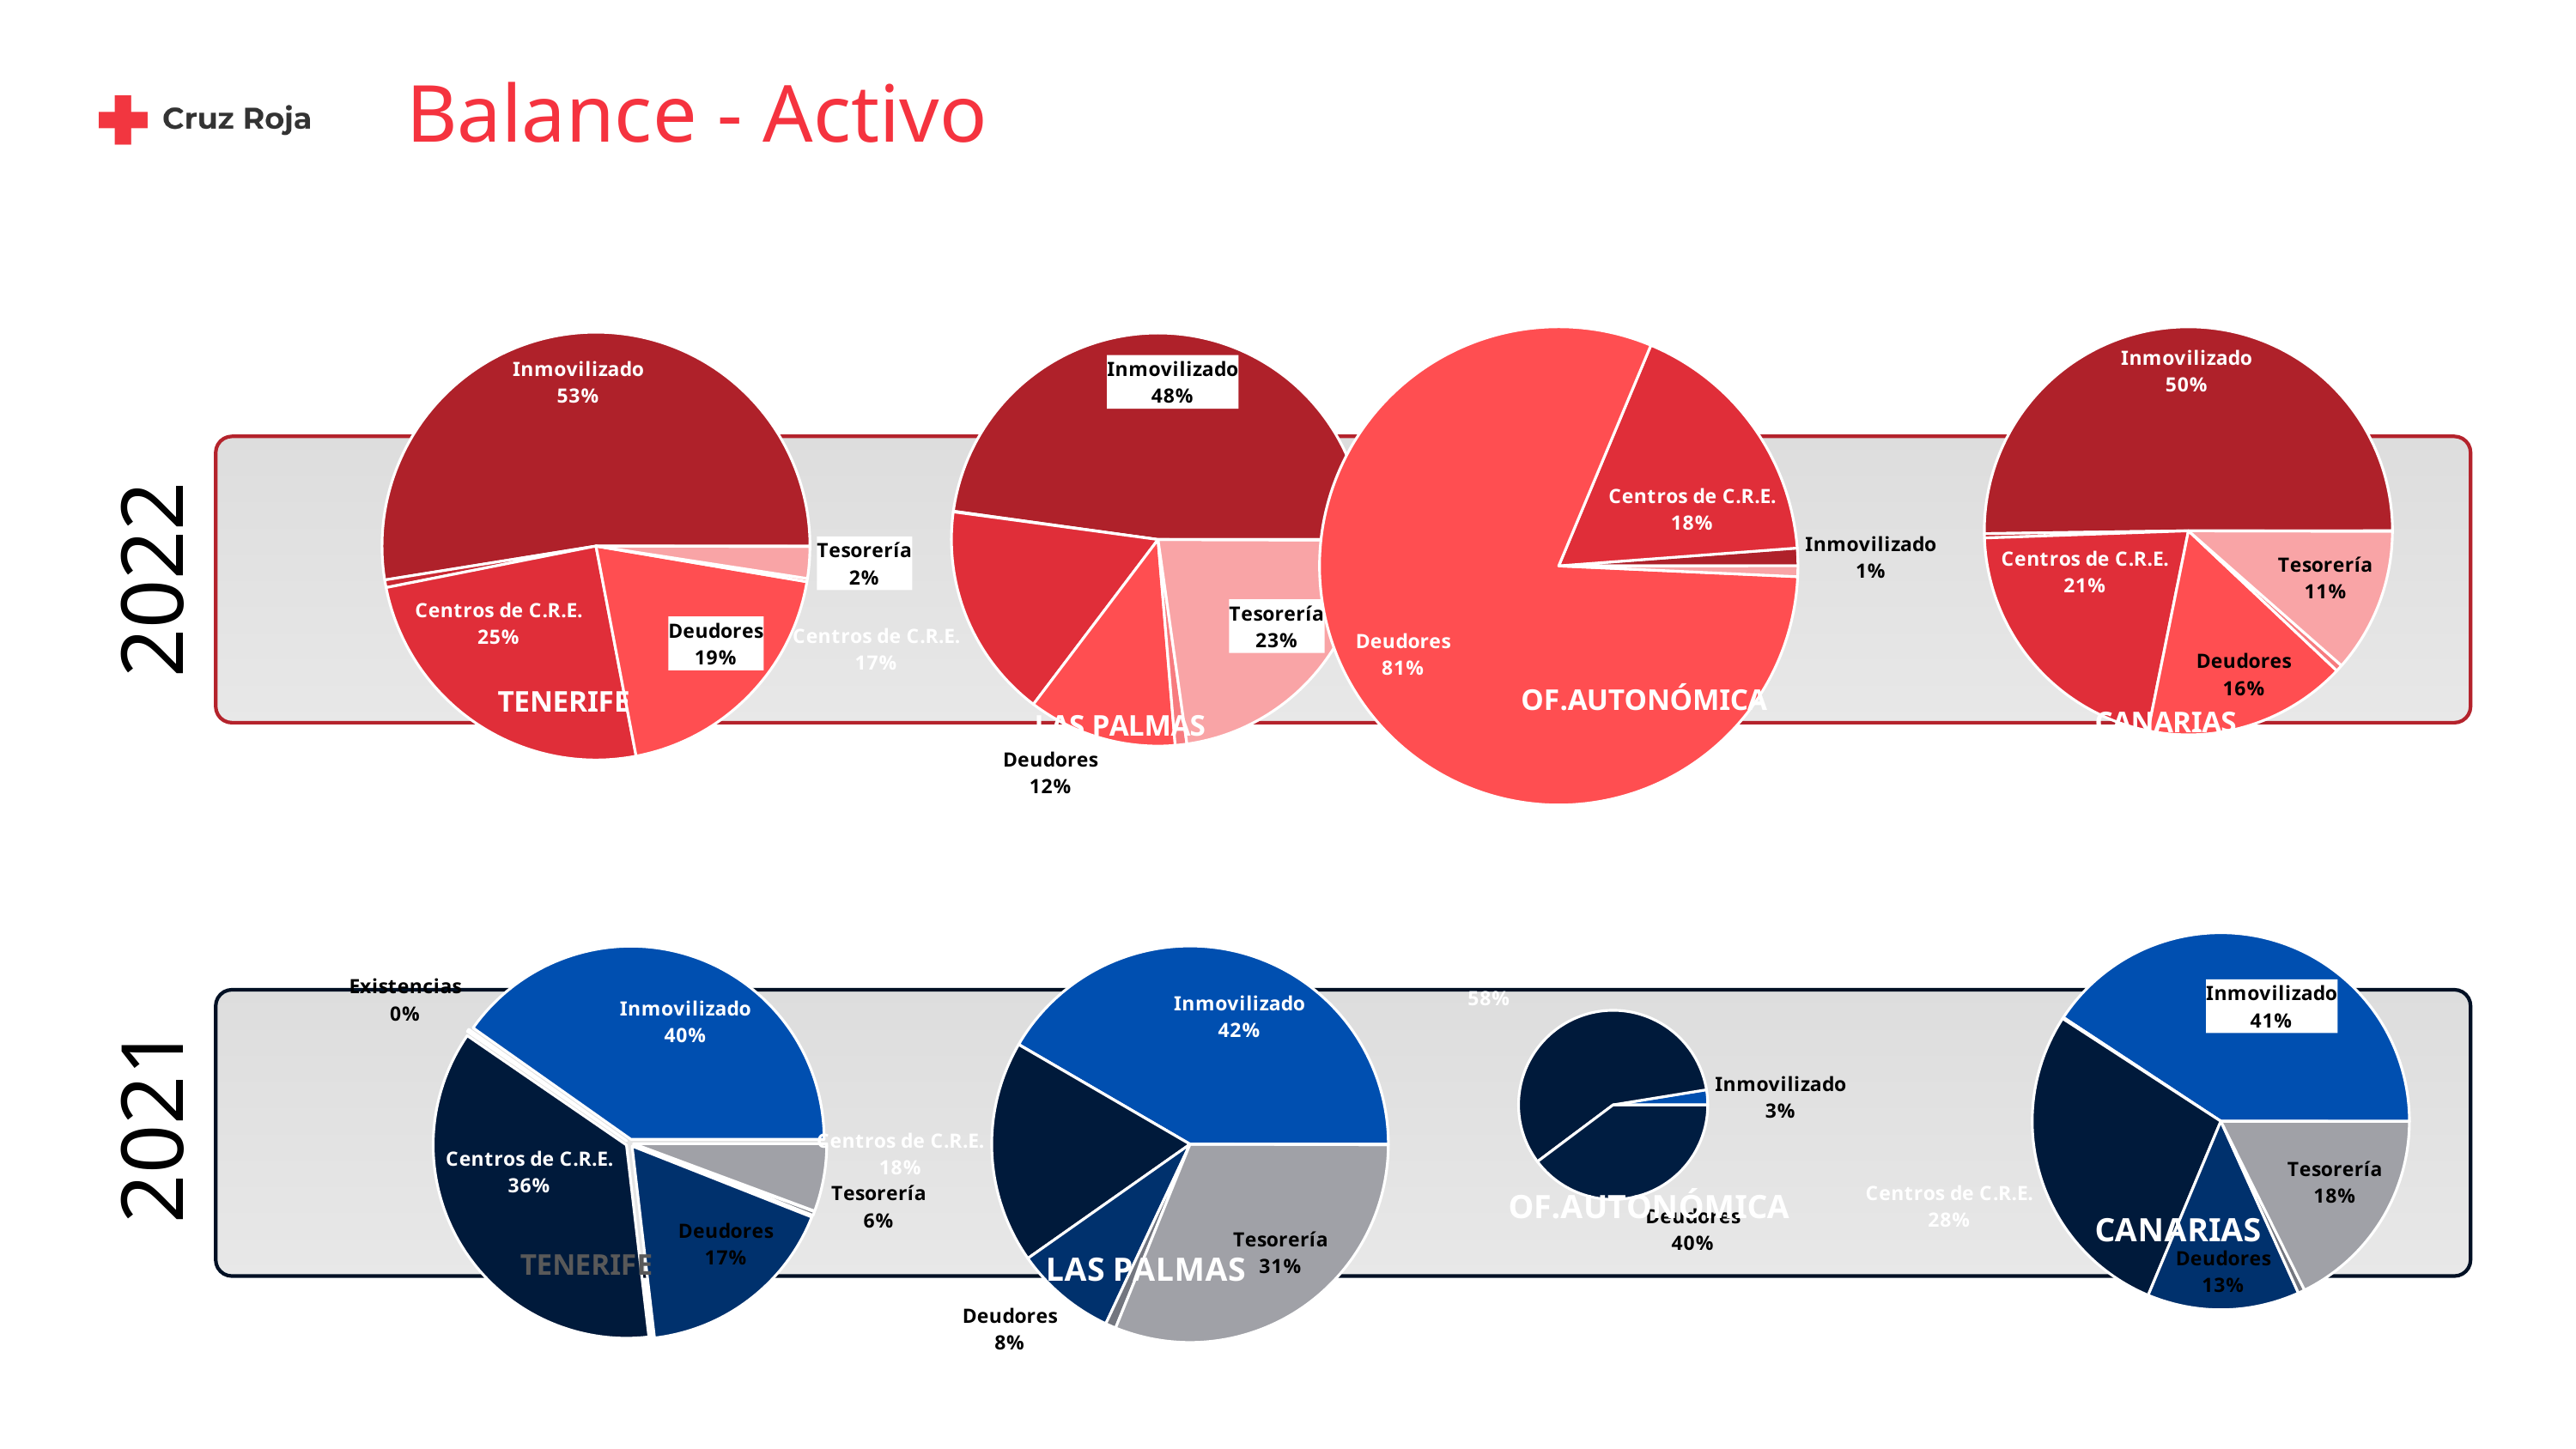

Balance - Activo
### Chart: CANARIAS
| Category | CANARIAS |
|---|---|
| Inmovilizado | 18008149.0 |
| Existencias | 121797.12 |
| Centros de C.R.E. | 7626867.66 |
| Deudores | 5784786.45 |
| Inversiones financieras | 193048.77 |
| Tesorería | 4107637.08 |
| Ajustes de periodificación | 13465.7 |
### Chart: OF.AUTONÓMICA
| Category | OF.AUTONÓMICA |
|---|---|
| Inmovilizado | 1676.45 |
| Existencias | 0.0 |
| Centros de C.R.E. | 24710.04 |
| Deudores | 113702.71 |
| Inversiones financieras | 0.0 |
| Tesorería | 1014.89 |
| Ajustes de periodificación | 0.0 |
### Chart: TENERIFE
| Category | TENERIFE |
|---|---|
| Inmovilizado | 10358282.55 |
| Existencias | 113587.12 |
| Centros de C.R.E. | 4909317.62 |
| Deudores | 3810473.74 |
| Inversiones financieras | 48148.77 |
| Tesorería | 472382.19 |
| Ajustes de periodificación | 5595.7 |
### Chart: LAS PALMAS
| Category | LAS PALMAS |
|---|---|
| Inmovilizado | 7648190.0 |
| Existencias | 8210.0 |
| Centros de C.R.E. | 2692840.0 |
| Deudores | 1860610.0 |
| Inversiones financieras | 144900.0 |
| Tesorería | 3634240.0 |
| Ajustes de periodificación | 7870.0 |
2022
### Chart: OF.AUTONÓMICA
| Category | OF.AUTONÓMICA |
|---|---|
| Inmovilizado | 3531.6 |
| Existencias | 0.0 |
| Centros de C.R.E. | 79766.2 |
| Deudores | 54964.96 |
| Inversiones financieras | 0.0 |
| Tesorería | 13.91 |
| Ajustes de periodificación | 0.0 |
### Chart: CANARIAS
| Category | CANARIAS |
|---|---|
| Inmovilizado | 14442711.33 |
| Existencias | 39789.63 |
| Centros de C.R.E. | 9885824.67 |
| Deudores | 4625216.5 |
| Inversiones financieras | 203160.5 |
| Tesorería | 6262566.07 |
| Ajustes de periodificación | 6850.0 |
### Chart: LAS PALMAS
| Category | LAS PALMAS |
|---|---|
| Inmovilizado | 6974170.0 |
| Existencias | 1950.0 |
| Centros de C.R.E. | 3041490.0 |
| Deudores | 1384620.0 |
| Inversiones financieras | 143400.0 |
| Tesorería | 5210580.0 |
| Ajustes de periodificación | 6850.0 |
### Chart: TENERIFE
| Category | TENERIFE |
|---|---|
| Inmovilizado | 7465009.73 |
| Existencias | 37839.63 |
| Centros de C.R.E. | 6764568.47 |
| Deudores | 3185631.54 |
| Inversiones financieras | 59760.5 |
| Tesorería | 1051972.16 |
| Ajustes de periodificación | 0.0 |
2021